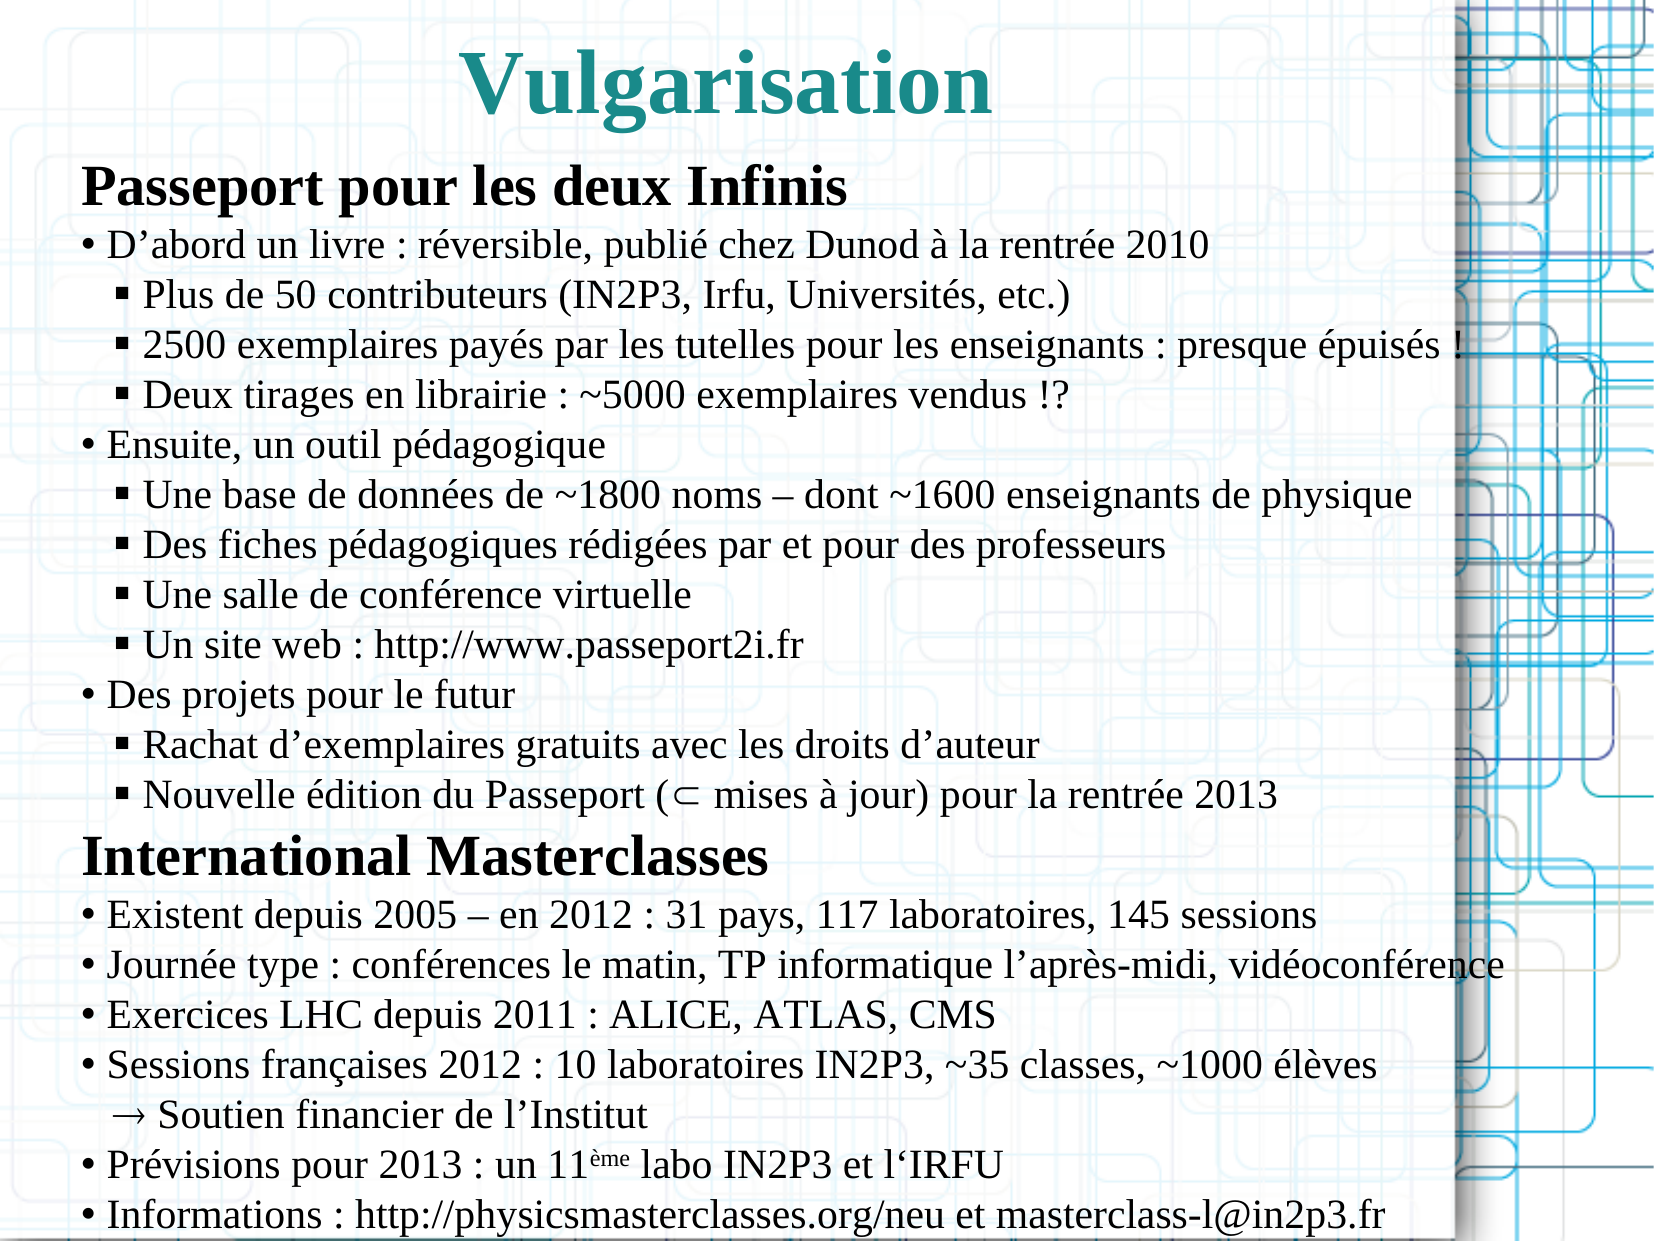

# Vulgarisation
Passeport pour les deux Infinis
 D’abord un livre : réversible, publié chez Dunod à la rentrée 2010
  Plus de 50 contributeurs (IN2P3, Irfu, Universités, etc.)
  2500 exemplaires payés par les tutelles pour les enseignants : presque épuisés !
  Deux tirages en librairie : ~5000 exemplaires vendus !?
 Ensuite, un outil pédagogique
  Une base de données de ~1800 noms – dont ~1600 enseignants de physique
  Des fiches pédagogiques rédigées par et pour des professeurs
  Une salle de conférence virtuelle
  Un site web : http://www.passeport2i.fr
 Des projets pour le futur
  Rachat d’exemplaires gratuits avec les droits d’auteur
  Nouvelle édition du Passeport ( mises à jour) pour la rentrée 2013
International Masterclasses
 Existent depuis 2005 – en 2012 : 31 pays, 117 laboratoires, 145 sessions
 Journée type : conférences le matin, TP informatique l’après-midi, vidéoconférence
 Exercices LHC depuis 2011 : ALICE, ATLAS, CMS
 Sessions françaises 2012 : 10 laboratoires IN2P3, ~35 classes, ~1000 élèves
  Soutien financier de l’Institut
 Prévisions pour 2013 : un 11ème labo IN2P3 et l‘IRFU
 Informations : http://physicsmasterclasses.org/neu et masterclass-l@in2p3.fr